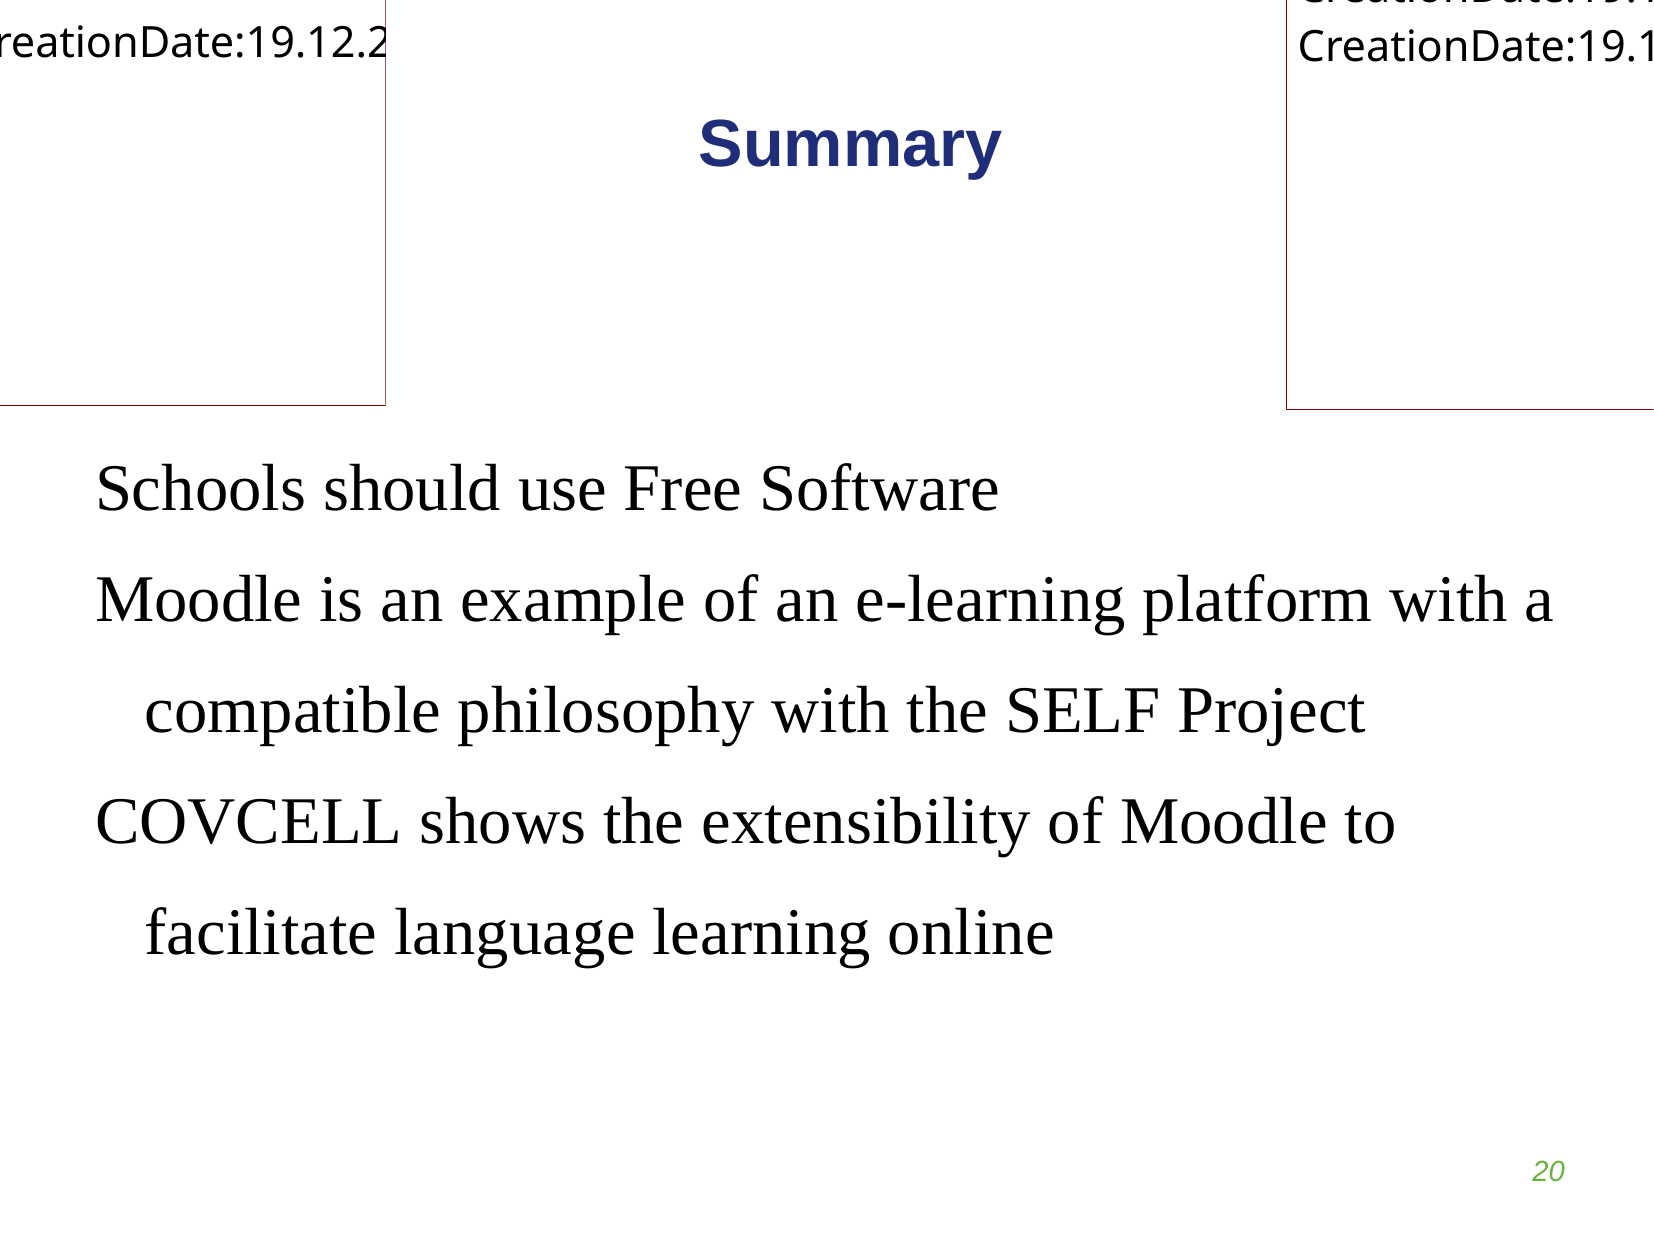

# Summary
Schools should use Free Software
Moodle is an example of an e-learning platform with a compatible philosophy with the SELF Project
COVCELL shows the extensibility of Moodle to facilitate language learning online